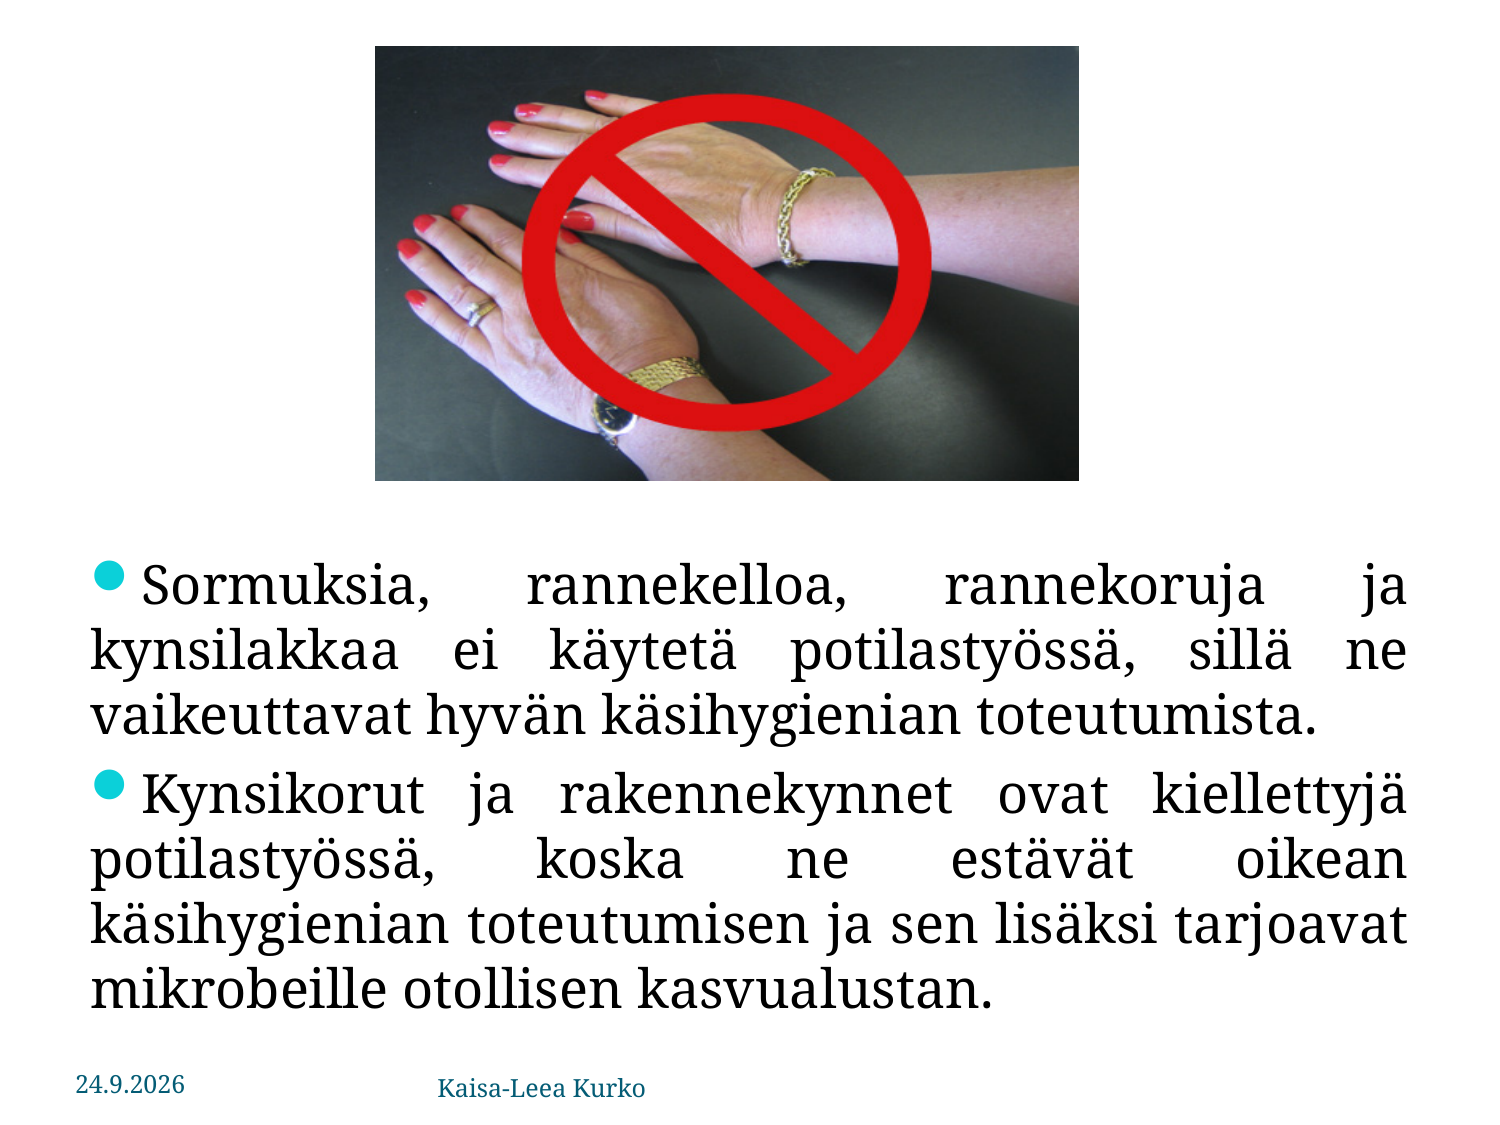

# Sormuksia, rannekelloa, rannekoruja ja kynsilakkaa ei käytetä potilastyössä, sillä ne vaikeuttavat hyvän käsihygienian toteutumista.
Kynsikorut ja rakennekynnet ovat kiellettyjä potilastyössä, koska ne estävät oikean käsihygienian toteutumisen ja sen lisäksi tarjoavat mikrobeille otollisen kasvualustan.
Kaisa-Leea Kurko